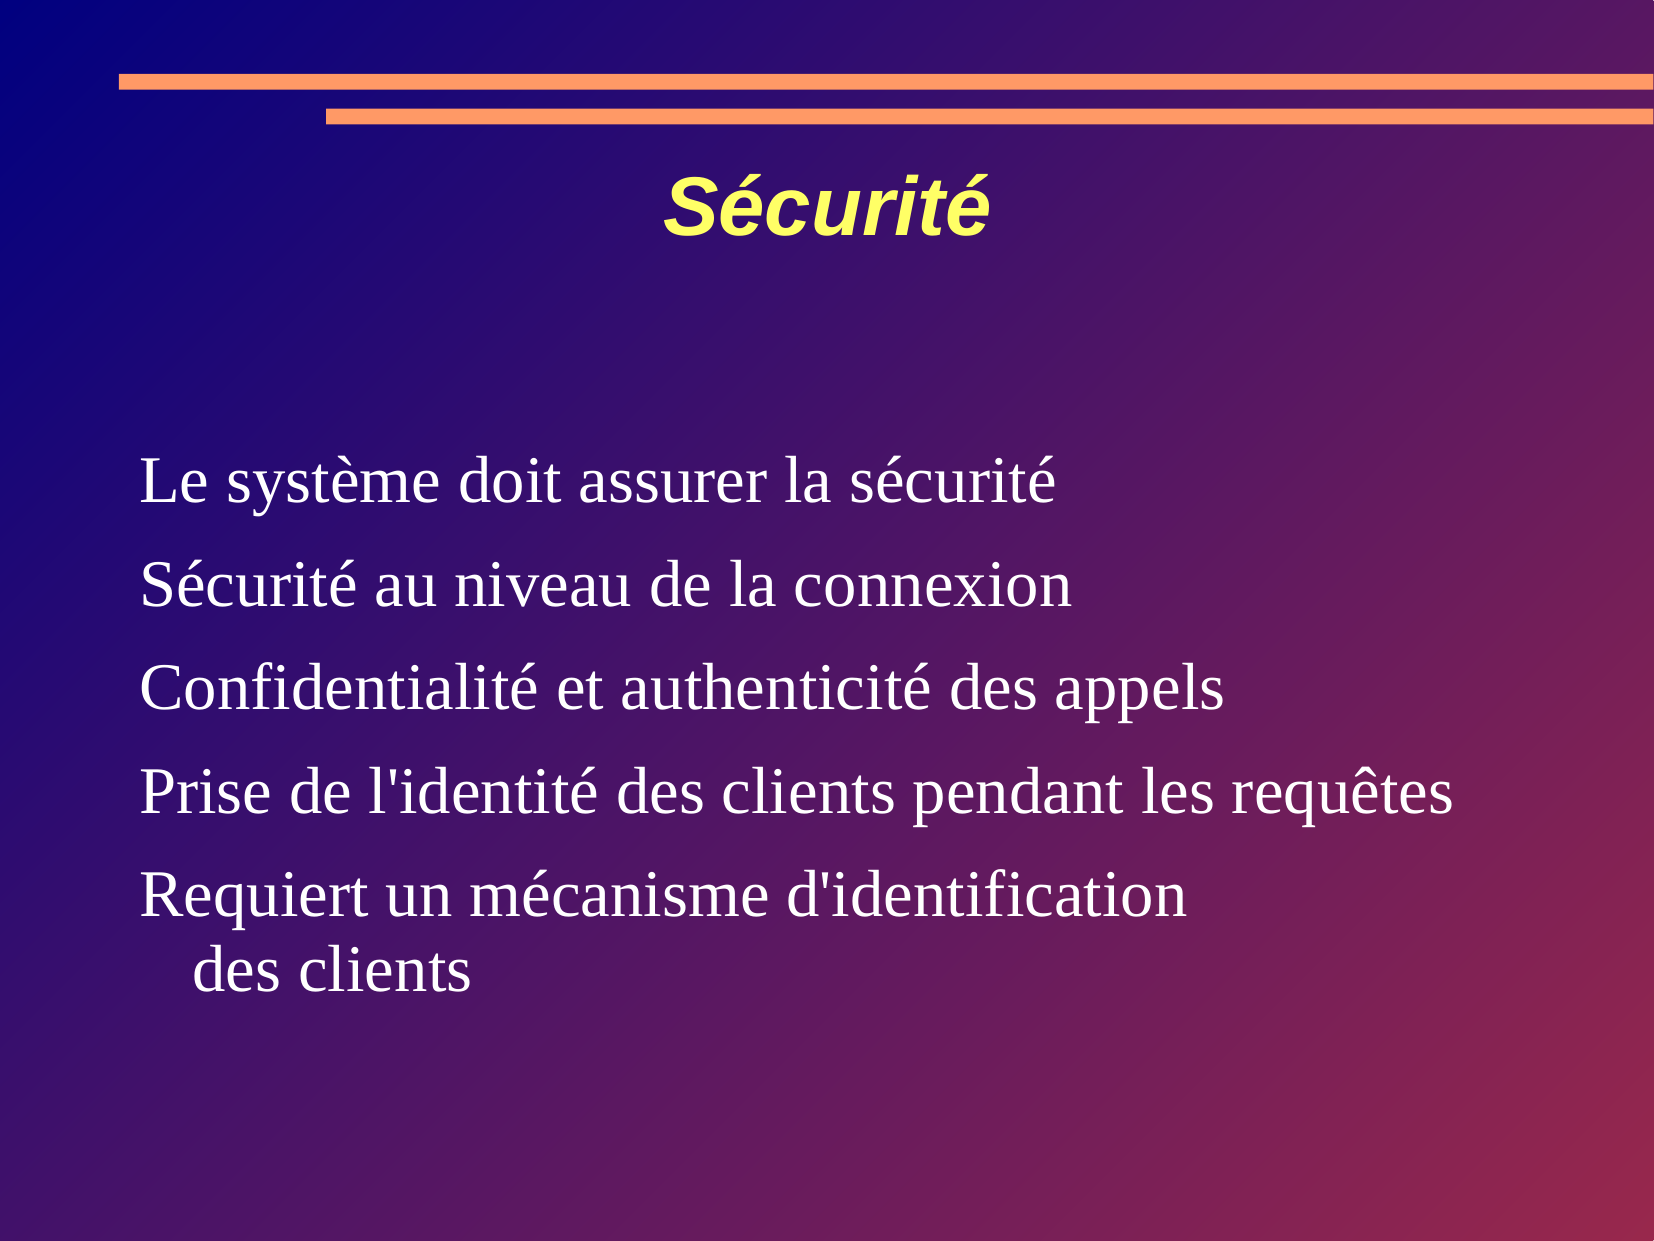

# Sécurité
Le système doit assurer la sécurité
Sécurité au niveau de la connexion
Confidentialité et authenticité des appels
Prise de l'identité des clients pendant les requêtes
Requiert un mécanisme d'identification
des clients